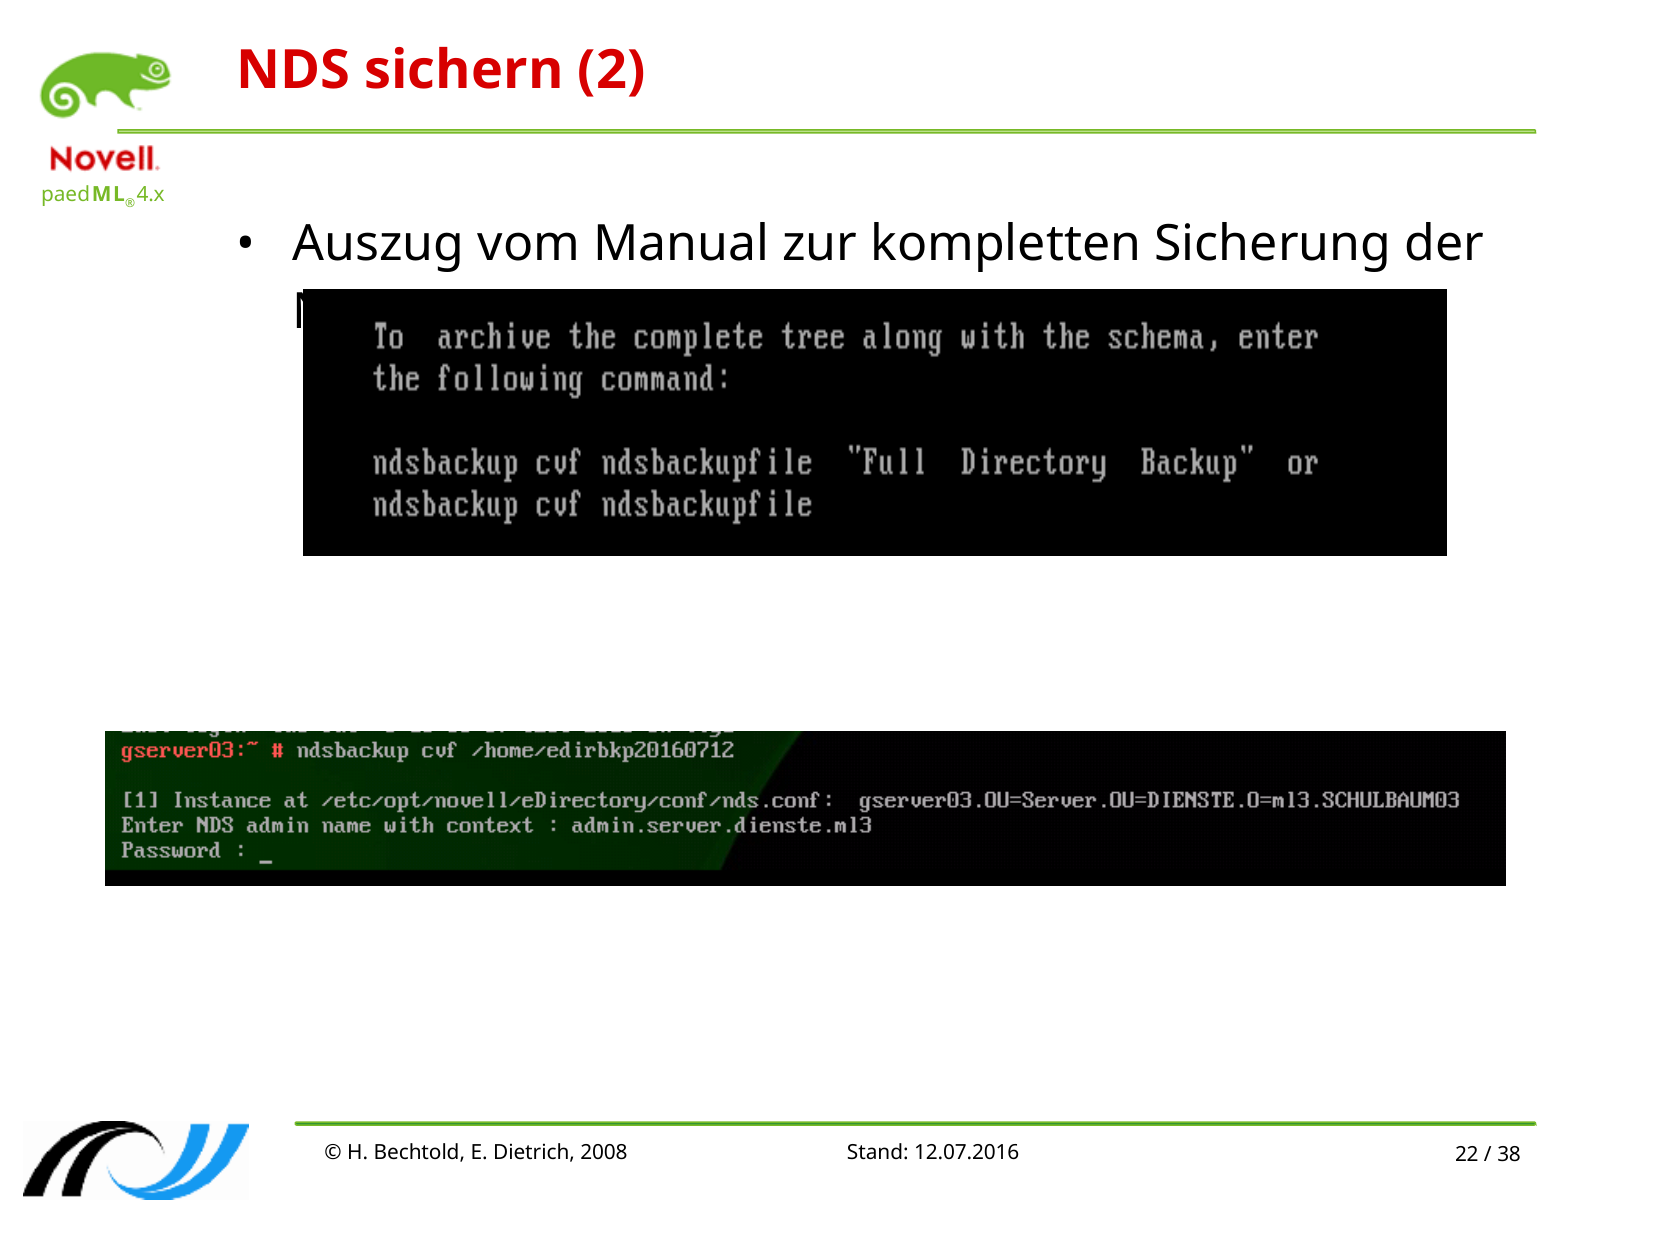

# NDS sichern (2)
Auszug vom Manual zur kompletten Sicherung der NDS:
Sicherung
© H. Bechtold, E. Dietrich, 2008
12.07.2016
22